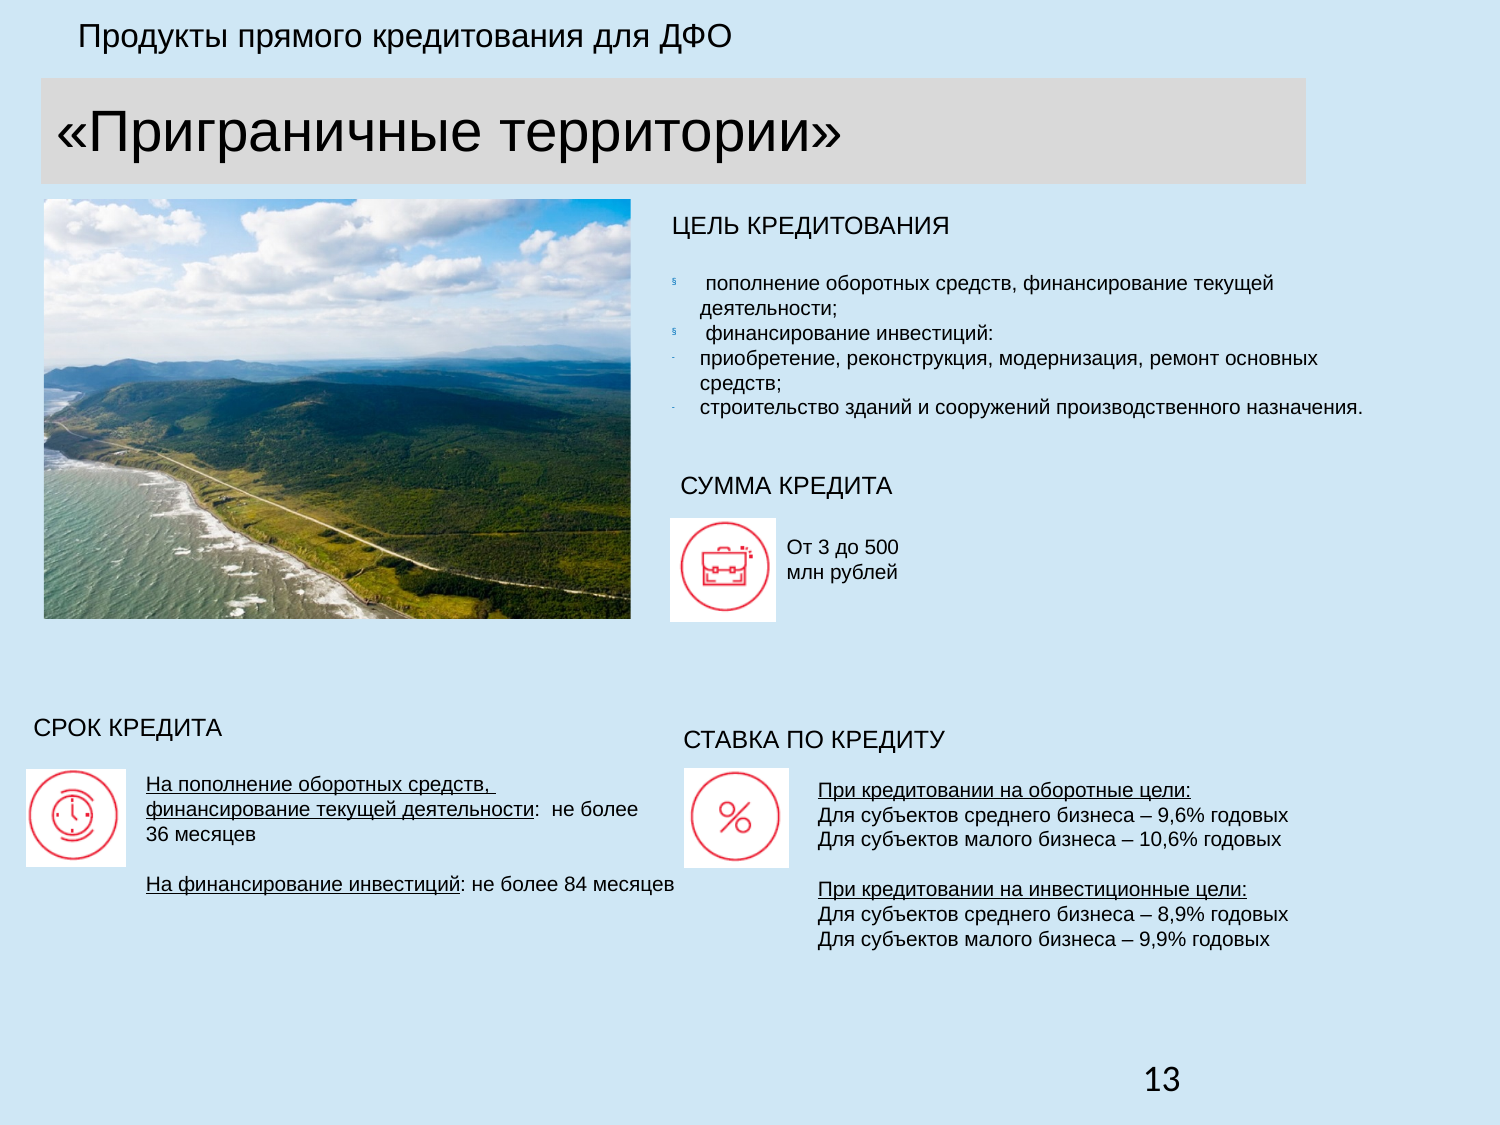

# Продукты прямого кредитования для ДФО
| «Приграничные территории» |
| --- |
ЦЕЛЬ КРЕДИТОВАНИЯ
 пополнение оборотных средств, финансирование текущей деятельности;
 финансирование инвестиций:
приобретение, реконструкция, модернизация, ремонт основных средств;
строительство зданий и сооружений производственного назначения.
СУММА КРЕДИТА
От 3 до 500
млн рублей
СРОК КРЕДИТА
СТАВКА ПО КРЕДИТУ
На пополнение оборотных средств,
финансирование текущей деятельности: не более
36 месяцев
На финансирование инвестиций: не более 84 месяцев
При кредитовании на оборотные цели:
Для субъектов среднего бизнеса – 9,6% годовых
Для субъектов малого бизнеса – 10,6% годовых
При кредитовании на инвестиционные цели:
Для субъектов среднего бизнеса – 8,9% годовых
Для субъектов малого бизнеса – 9,9% годовых